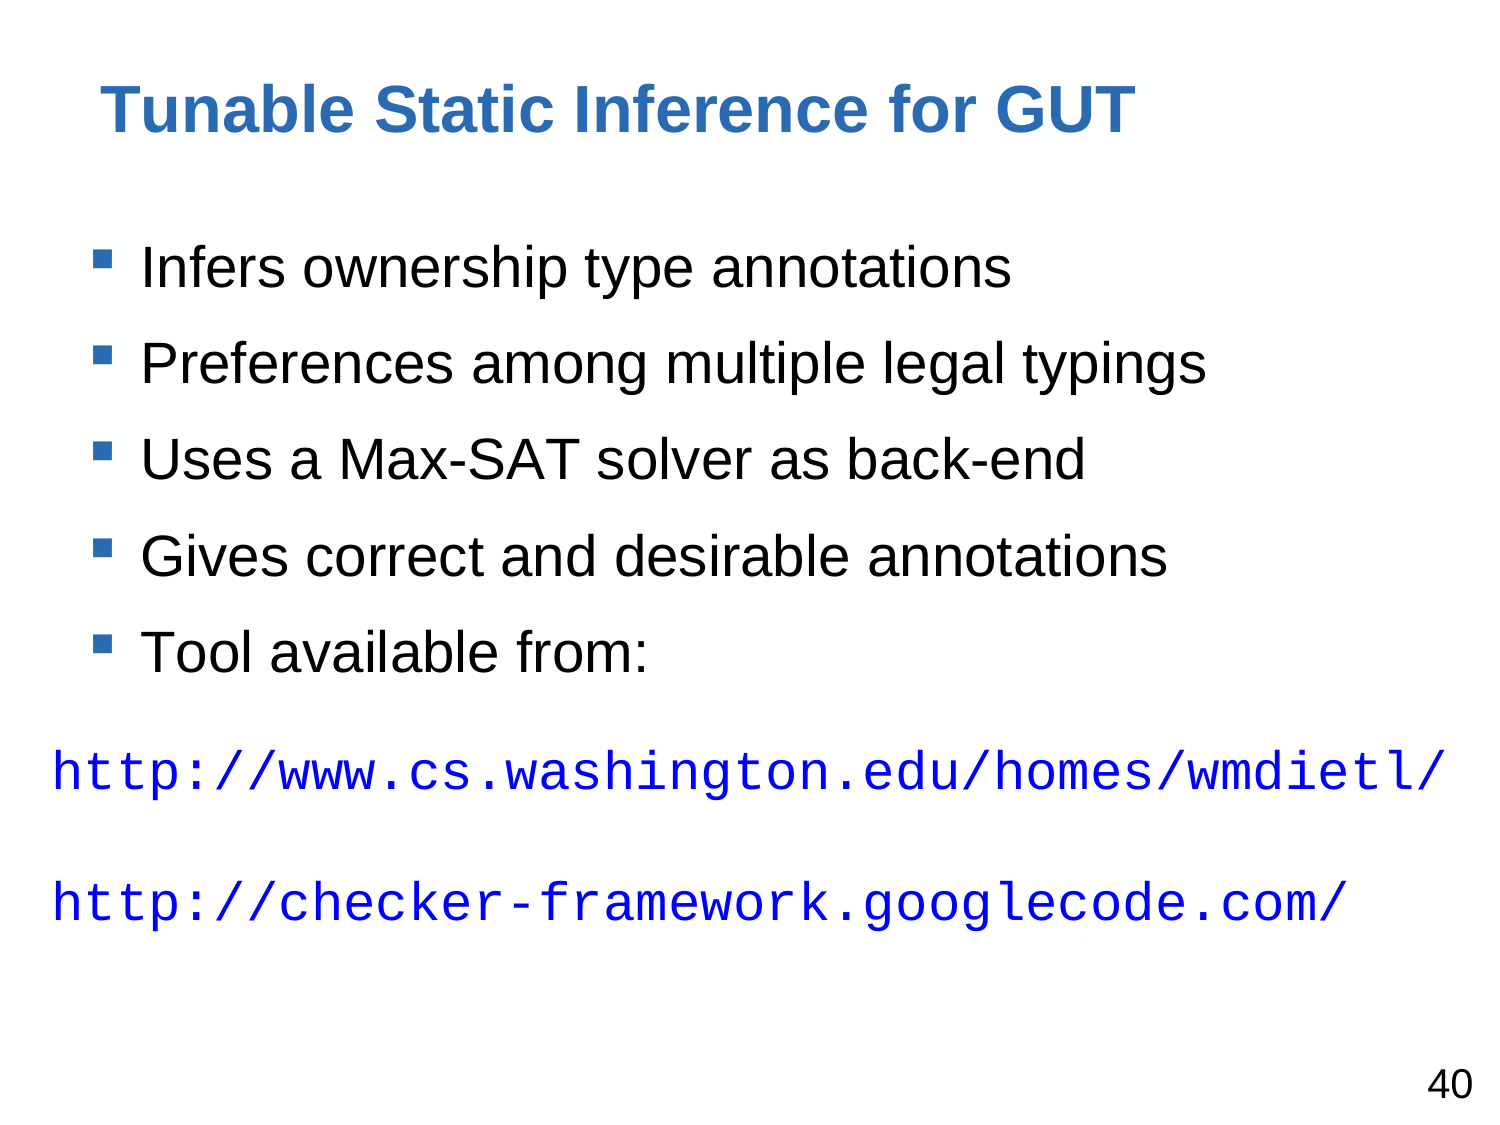

# Tunable Static Inference for GUT
Infers ownership type annotations
Preferences among multiple legal typings
Uses a Max-SAT solver as back-end
Gives correct and desirable annotations
Tool available from:
http://www.cs.washington.edu/homes/wmdietl/
http://checker-framework.googlecode.com/
40